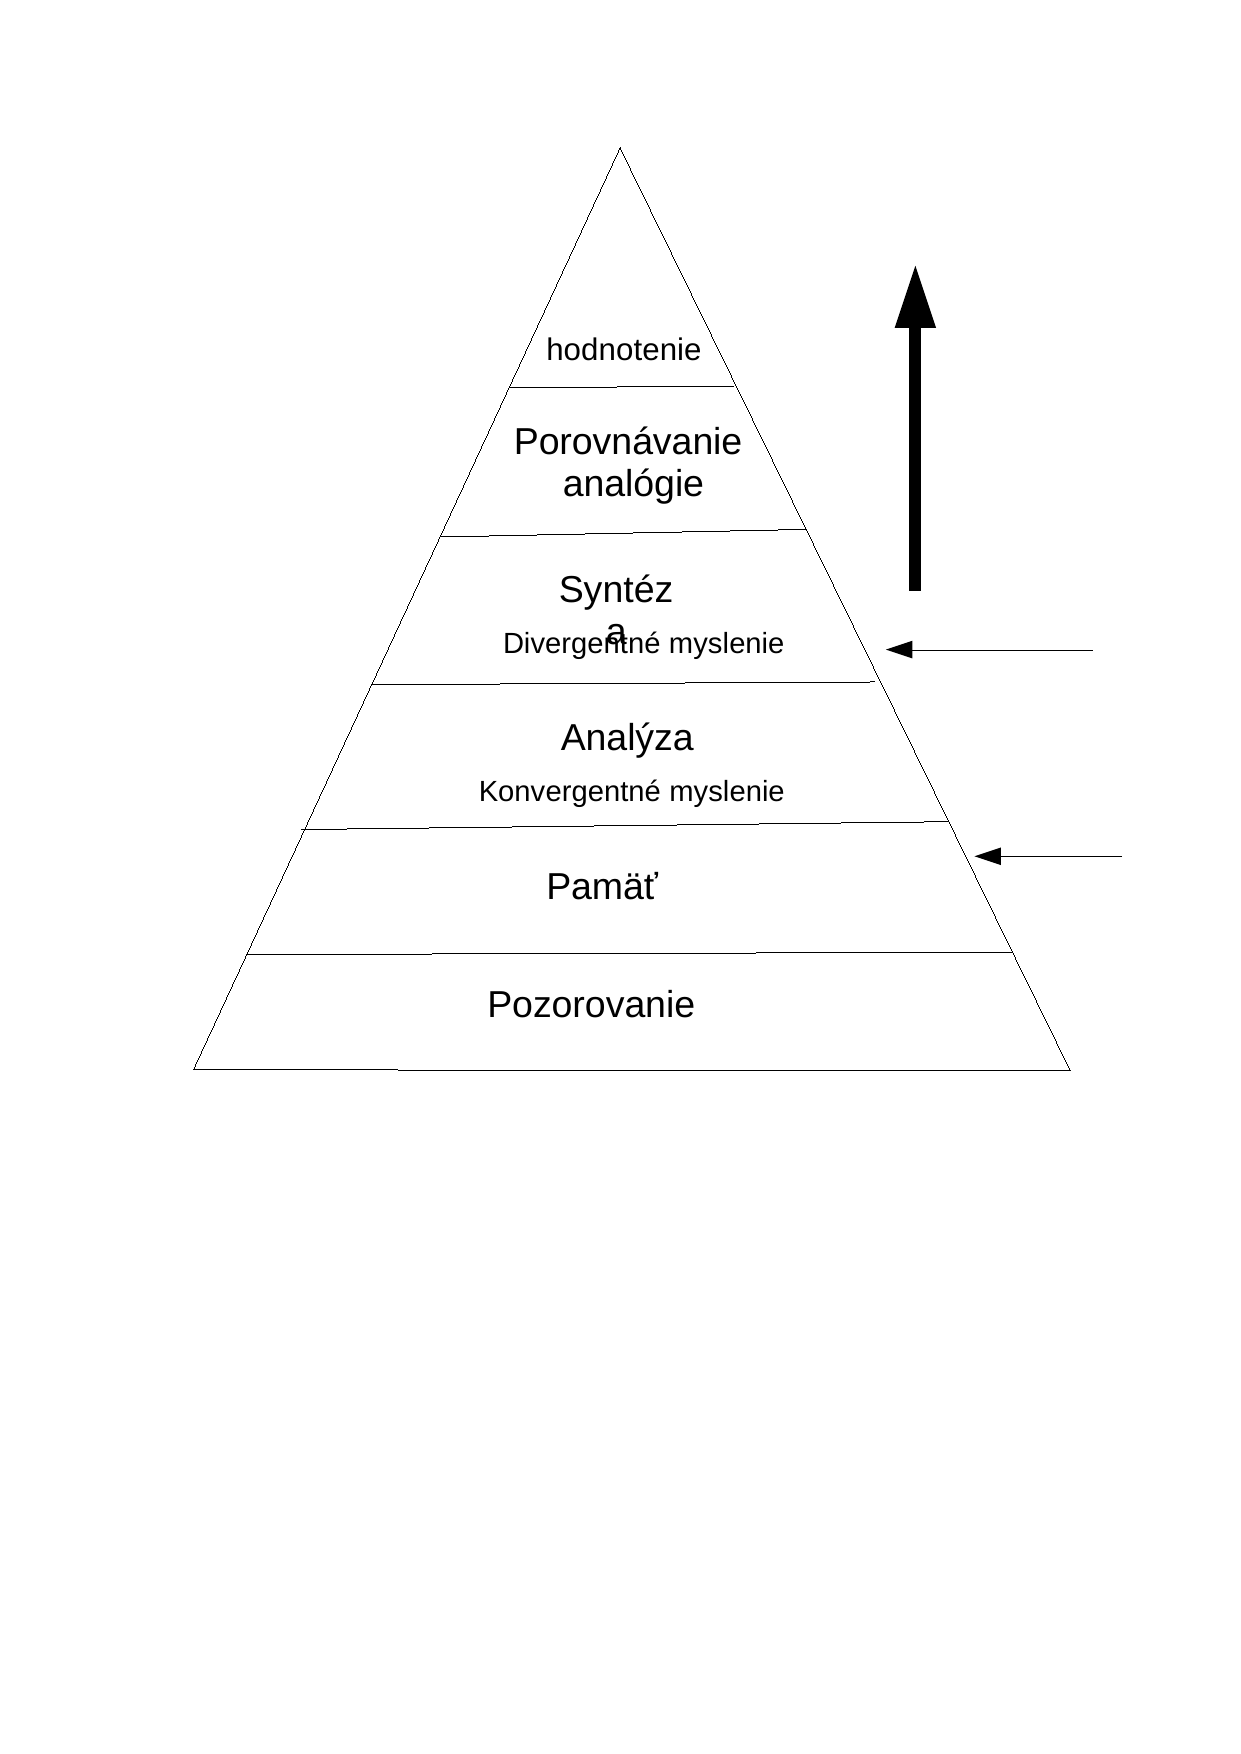

hodnotenie
Porovnávanie
analógie
Syntéza
Divergentné myslenie
Analýza
Konvergentné myslenie
Pamäť
Pozorovanie